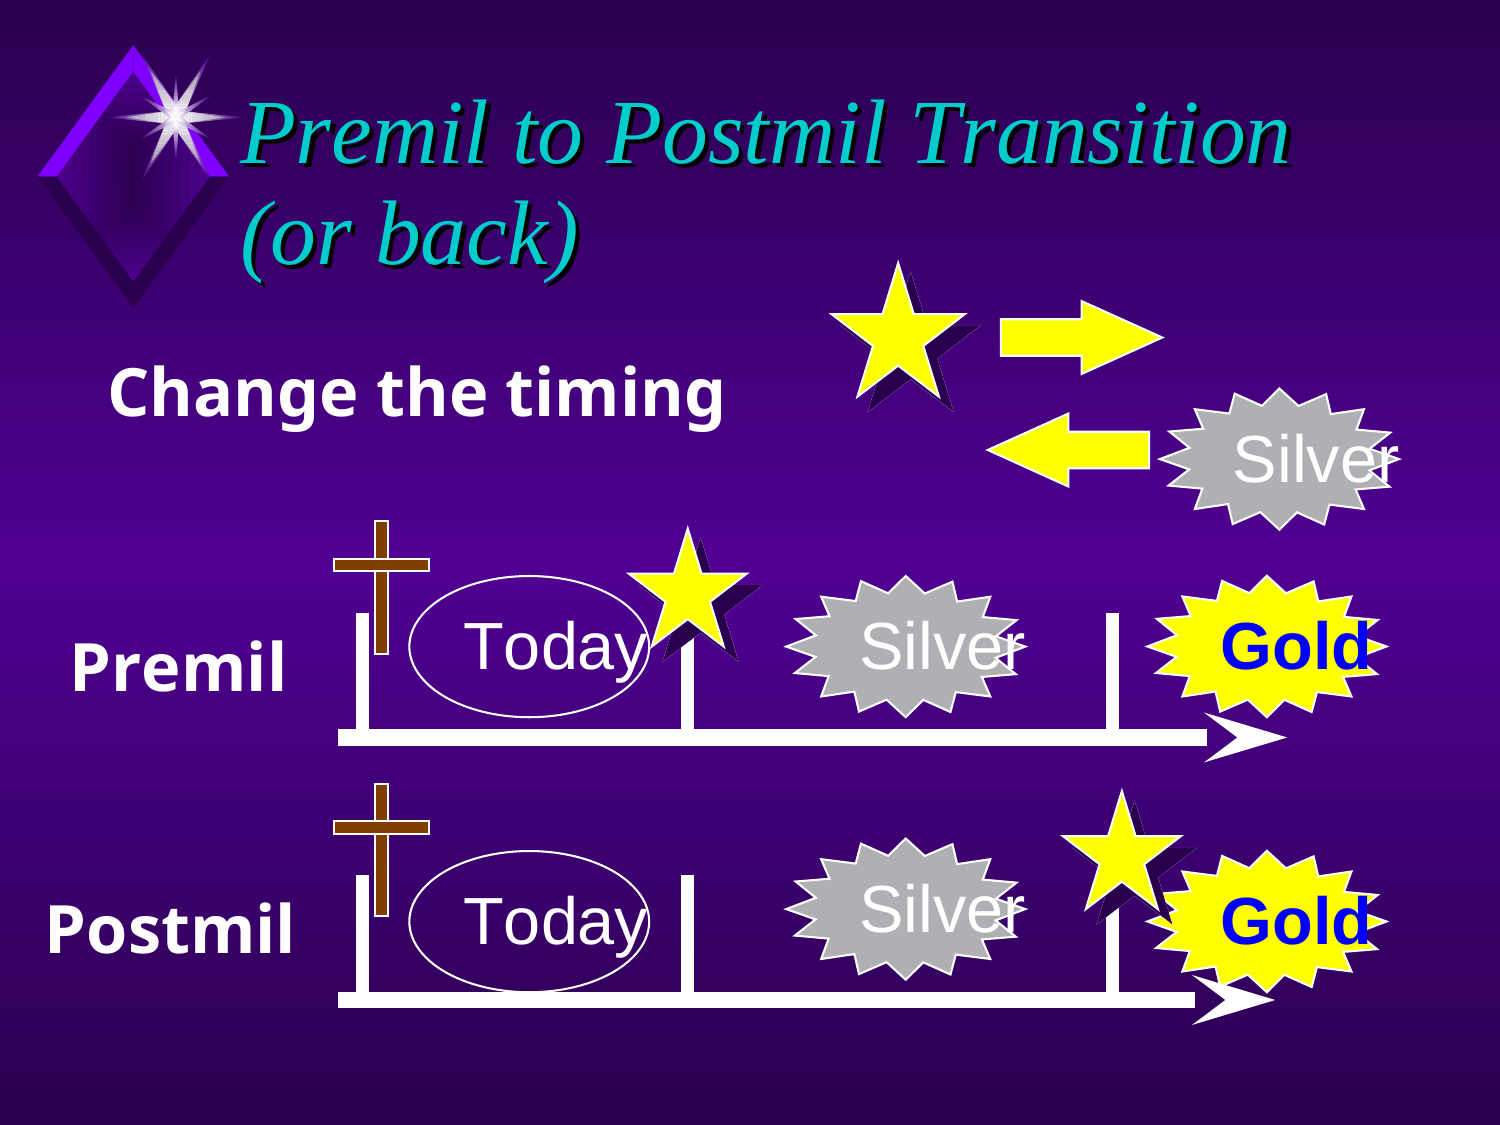

# Premil to Postmil Transition (or back)
 Change the timing
Silver
Gold
Today
Silver
 Premil
Silver
Gold
Today
 Postmil